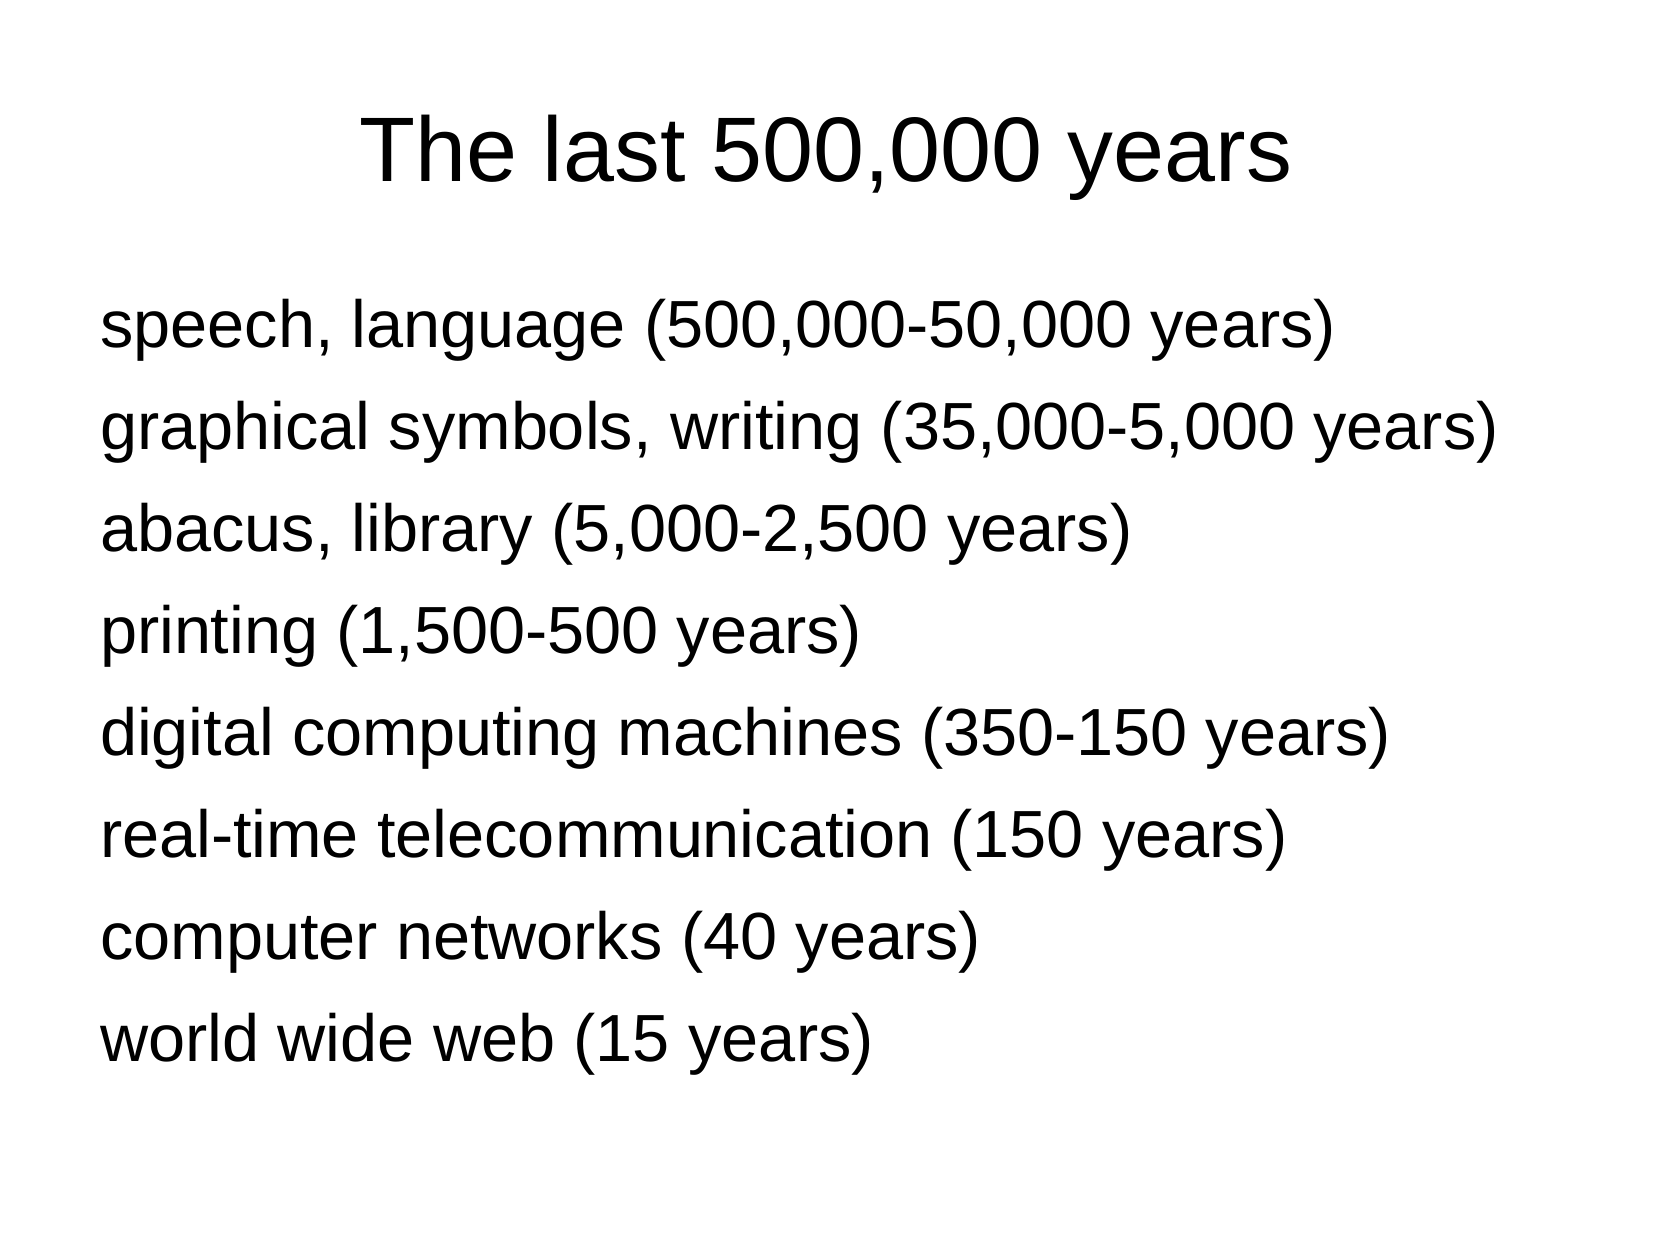

# The last 500,000 years
speech, language (500,000-50,000 years)‏
graphical symbols, writing (35,000-5,000 years)‏
abacus, library (5,000-2,500 years)‏
printing (1,500-500 years)‏
digital computing machines (350-150 years)‏
real-time telecommunication (150 years)‏
computer networks (40 years)‏
world wide web (15 years)‏